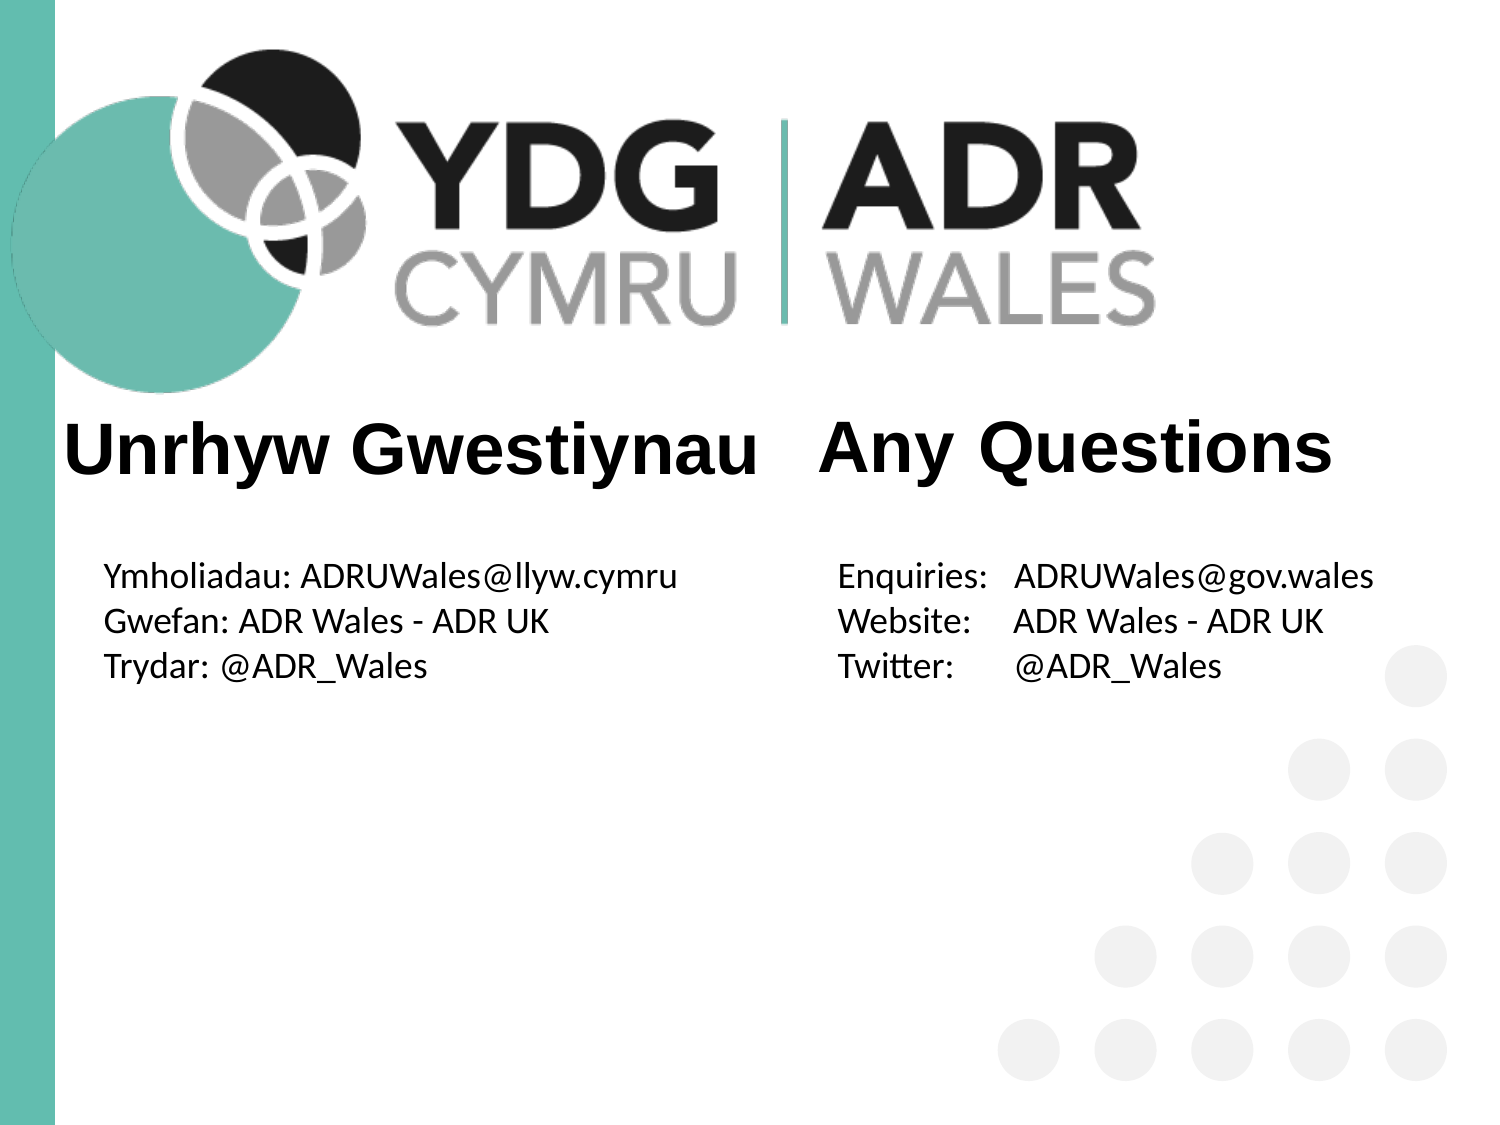

Any Questions
Unrhyw Gwestiynau
Ymholiadau: ADRUWales@llyw.cymru
Gwefan: ADR Wales - ADR UK
Trydar: @ADR_Wales
Enquiries: ADRUWales@gov.wales
Website: 	 ADR Wales - ADR UK
Twitter: 	 @ADR_Wales
#